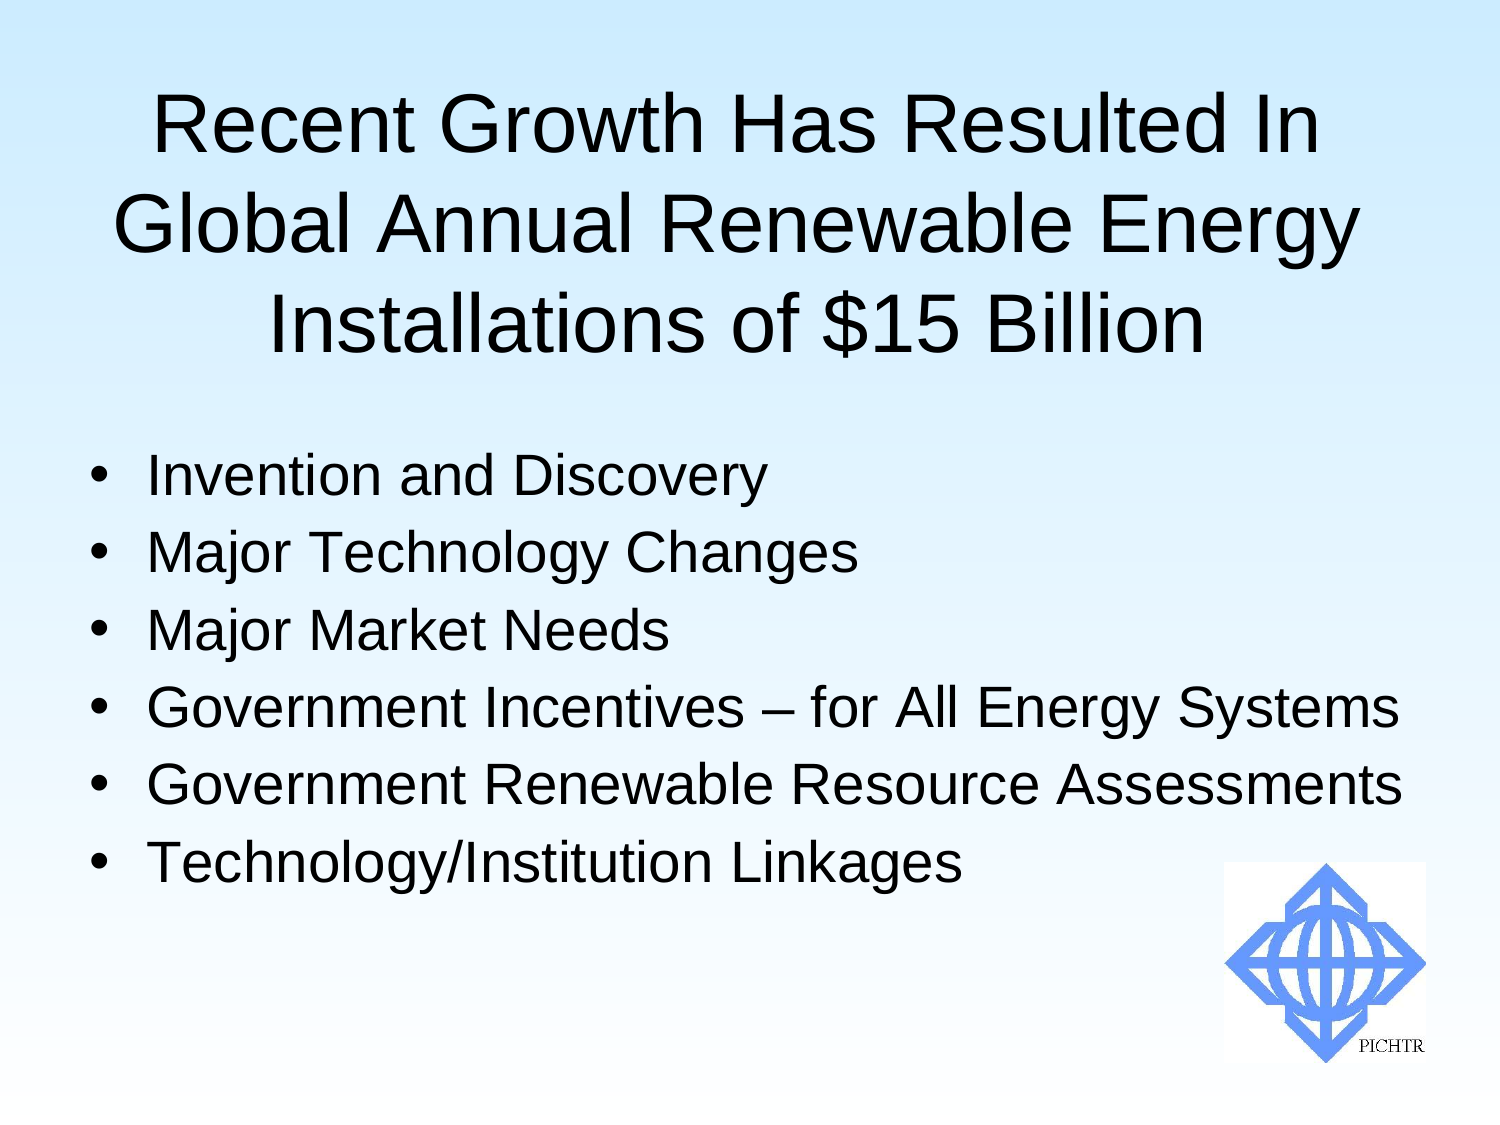

# Recent Growth Has Resulted In Global Annual Renewable Energy Installations of $15 Billion
Invention and Discovery
Major Technology Changes
Major Market Needs
Government Incentives – for All Energy Systems
Government Renewable Resource Assessments
Technology/Institution Linkages